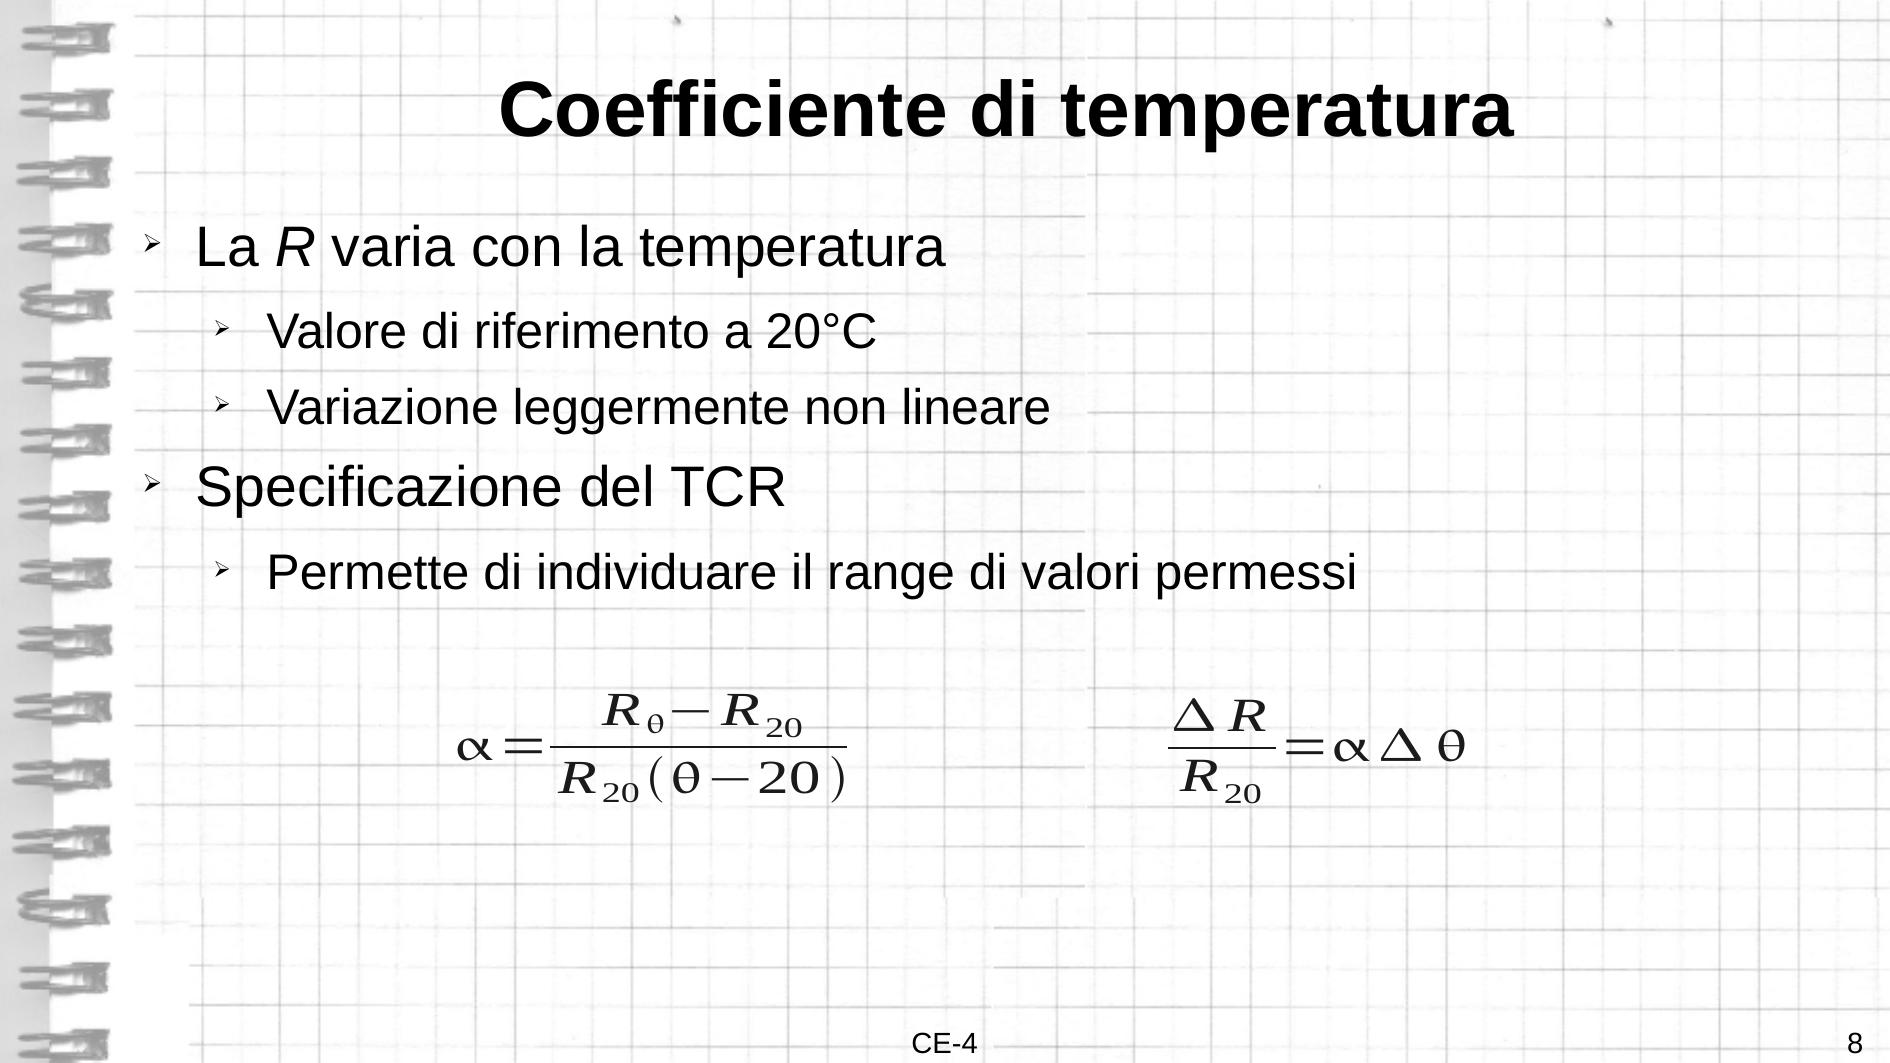

# Coefficiente di temperatura
La R varia con la temperatura
Valore di riferimento a 20°C
Variazione leggermente non lineare
Specificazione del TCR
Permette di individuare il range di valori permessi
CE-4
8